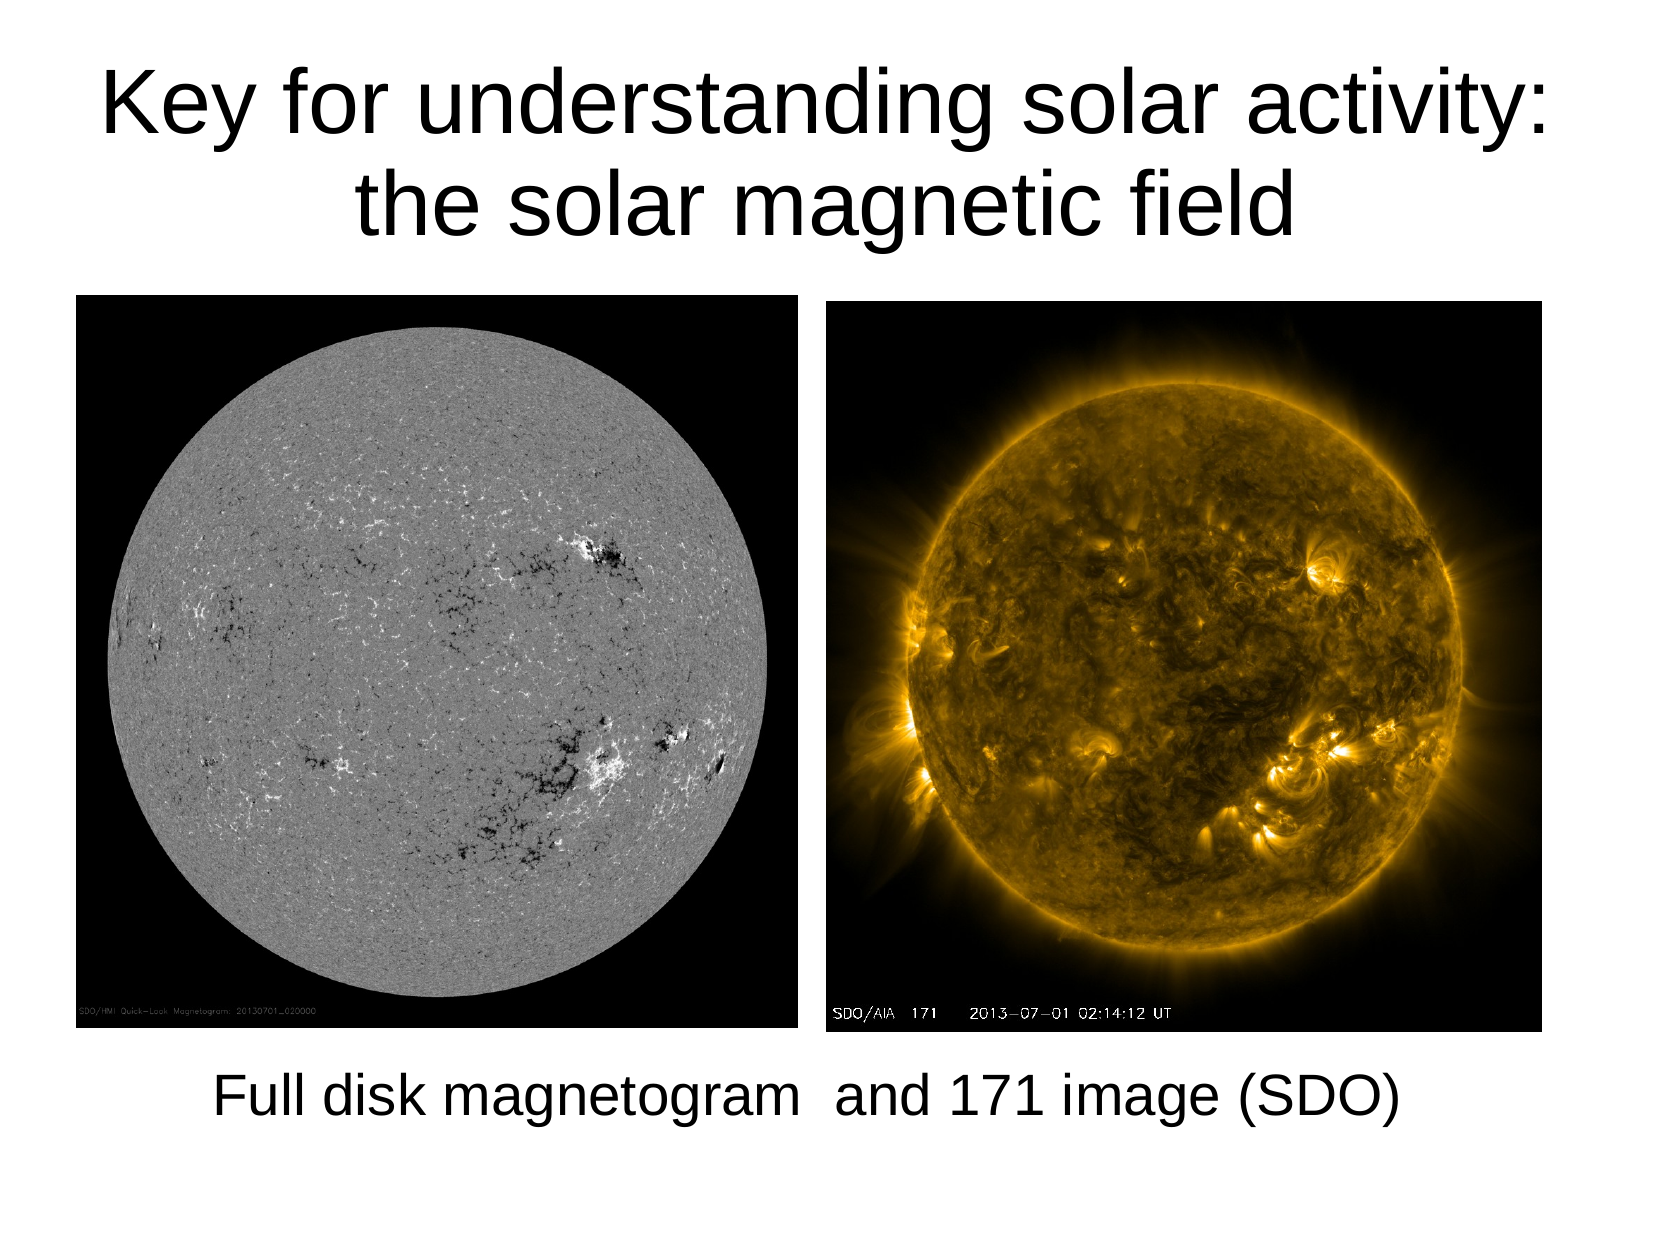

# Key for understanding solar activity: the solar magnetic field
Full disk magnetogram and 171 image (SDO)